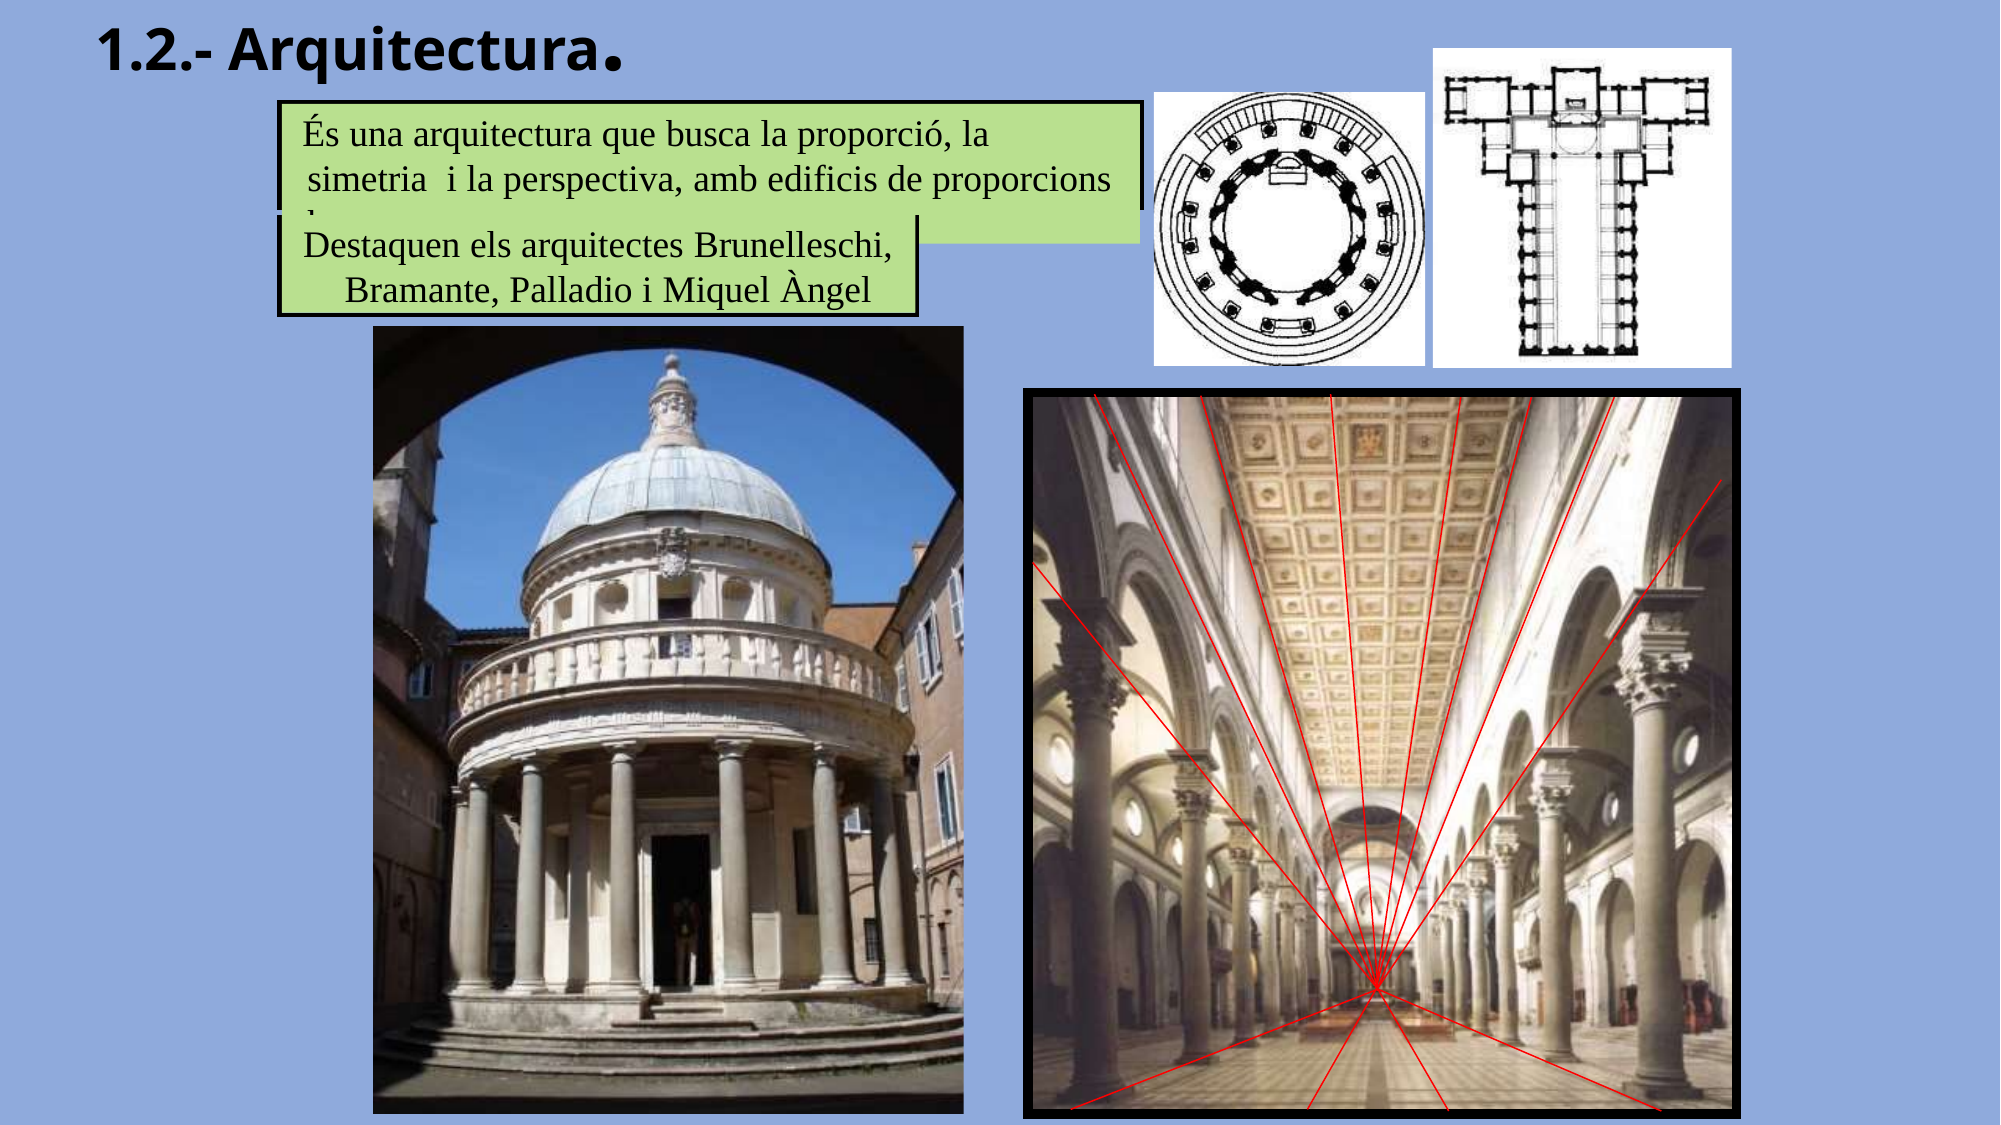

# 1.2.- Arquitectura.
És una arquitectura que busca la proporció, la simetria i la perspectiva, amb edificis de proporcions humanes
Destaquen els arquitectes Brunelleschi, Bramante, Palladio i Miquel Àngel